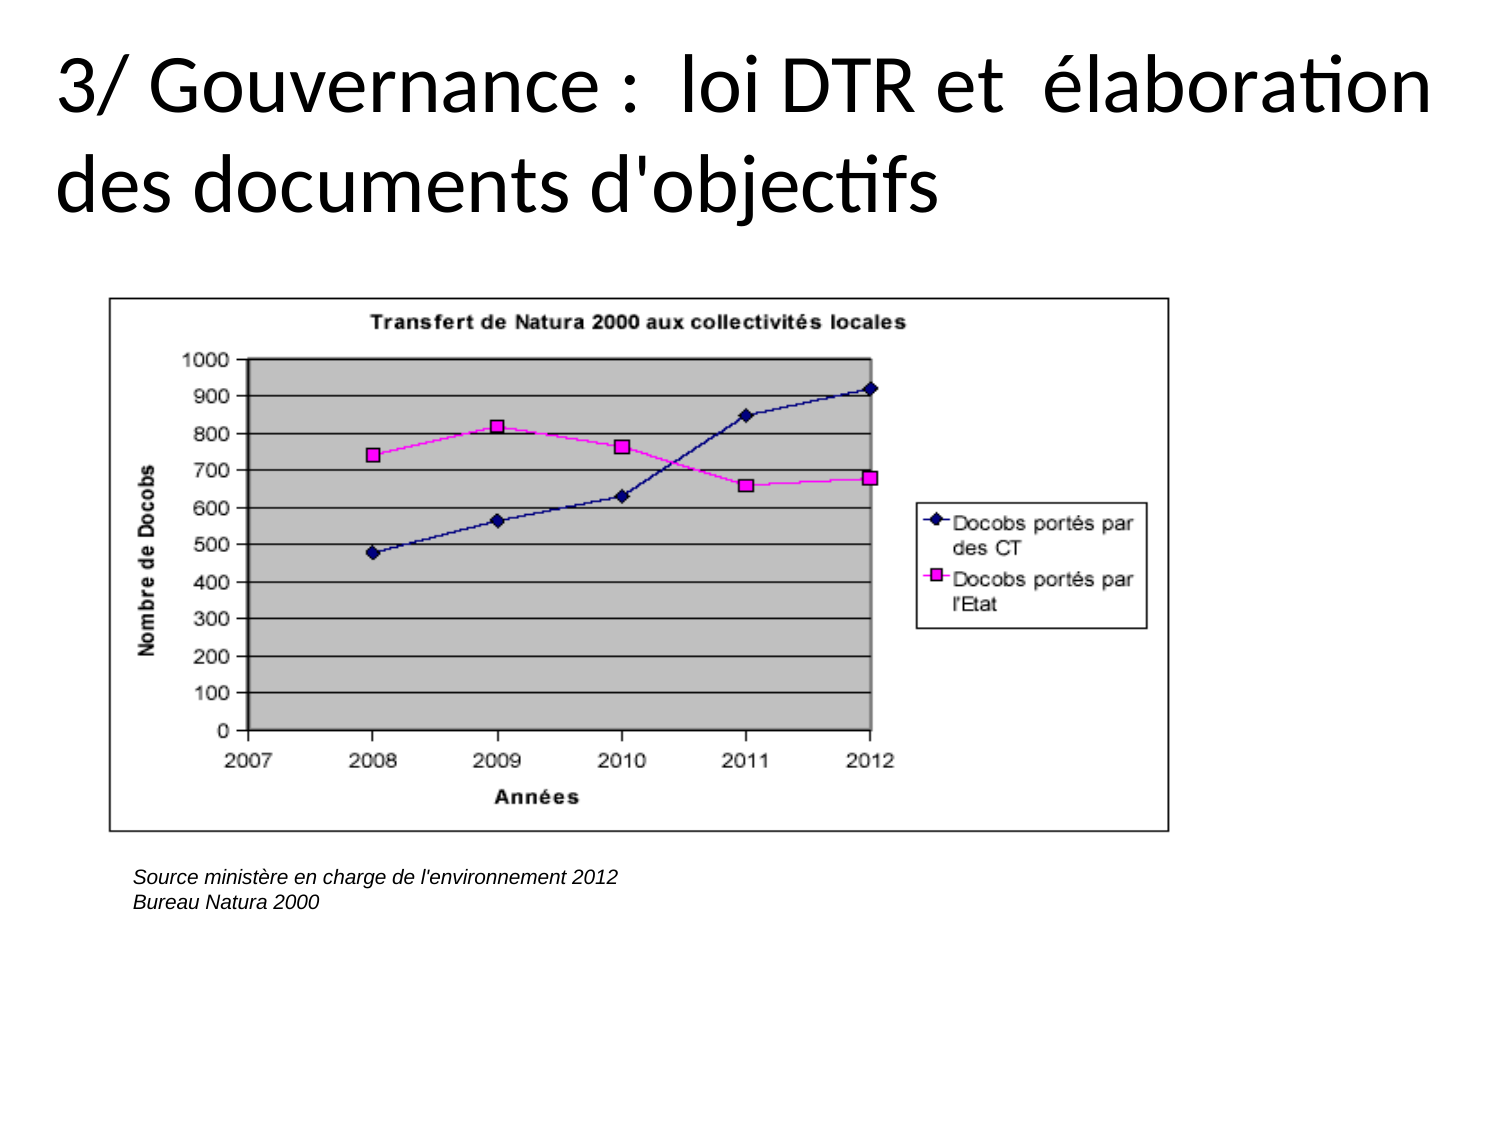

# 3/ Gouvernance : loi DTR et élaboration des documents d'objectifs
Source ministère en charge de l'environnement 2012
Bureau Natura 2000